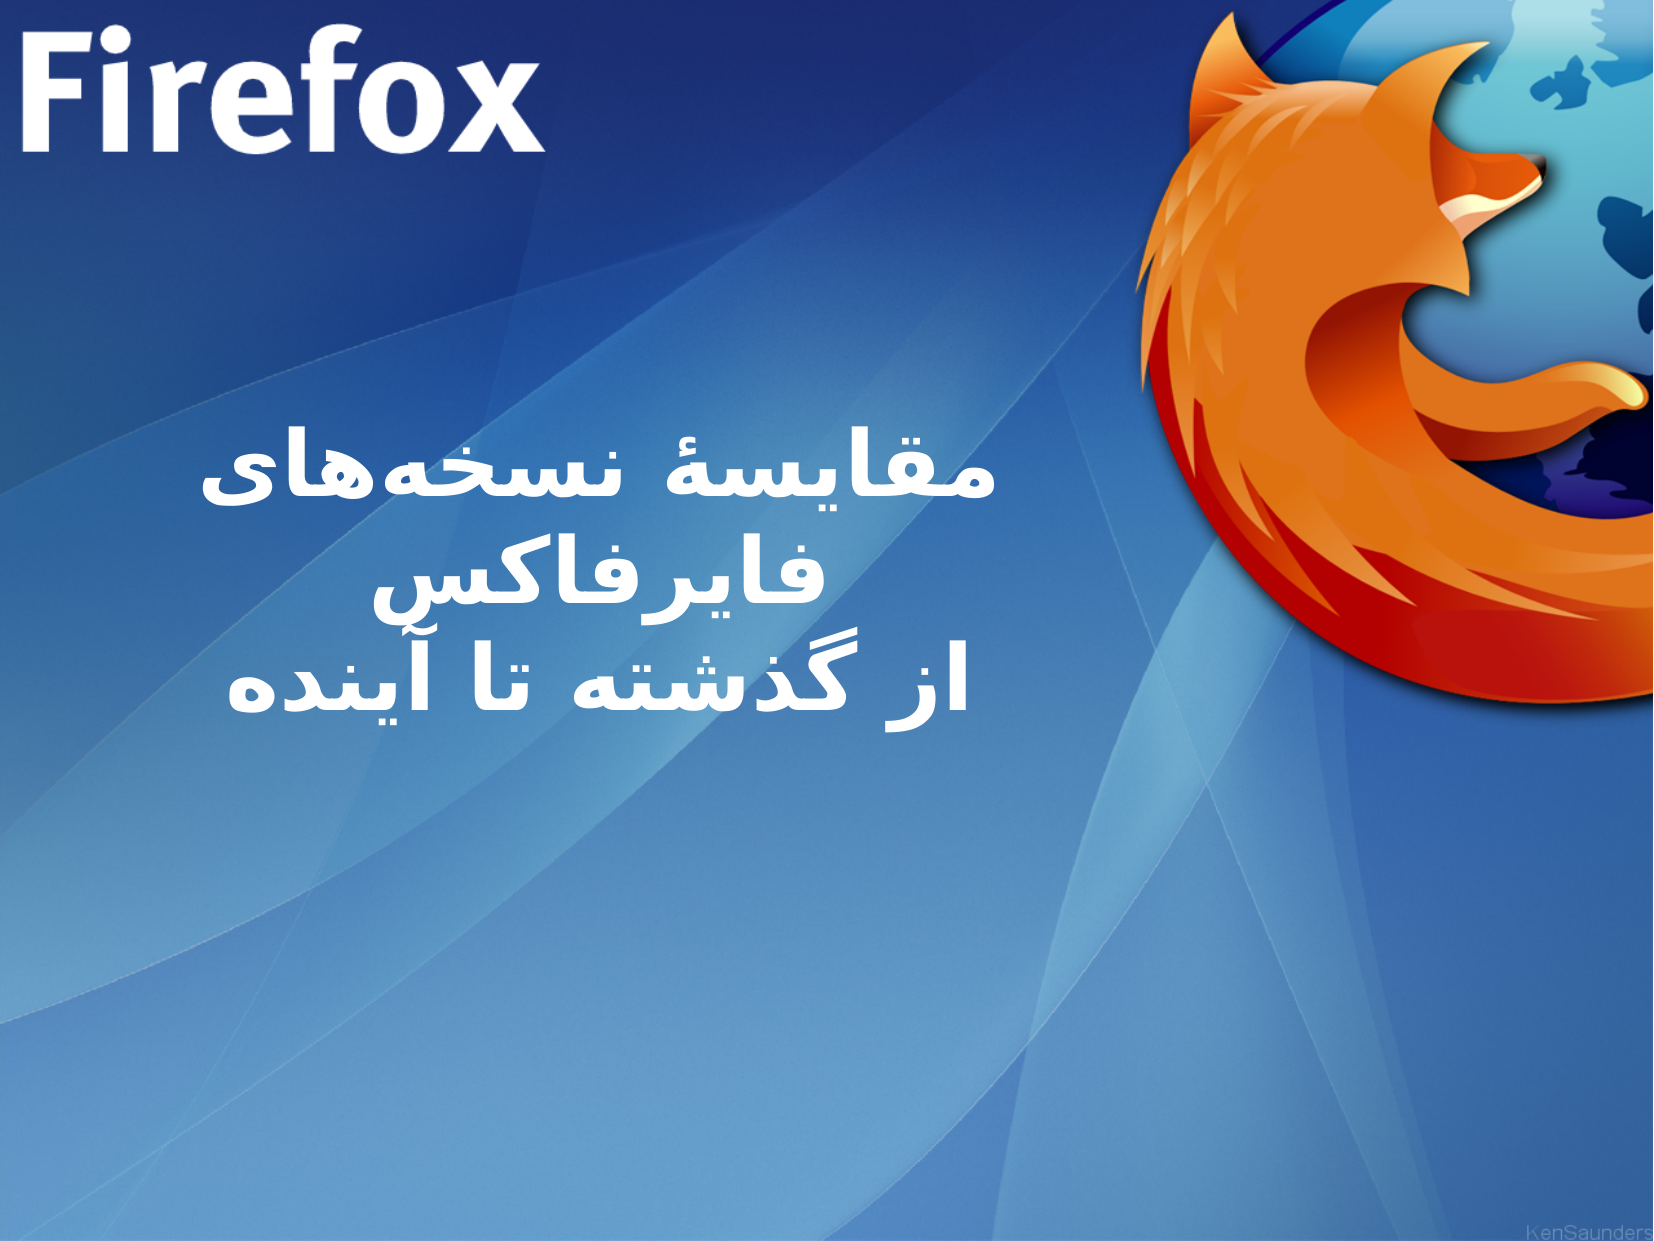

# مقایسهٔ نسخه‌های فایرفاکس از گذشته تا آینده